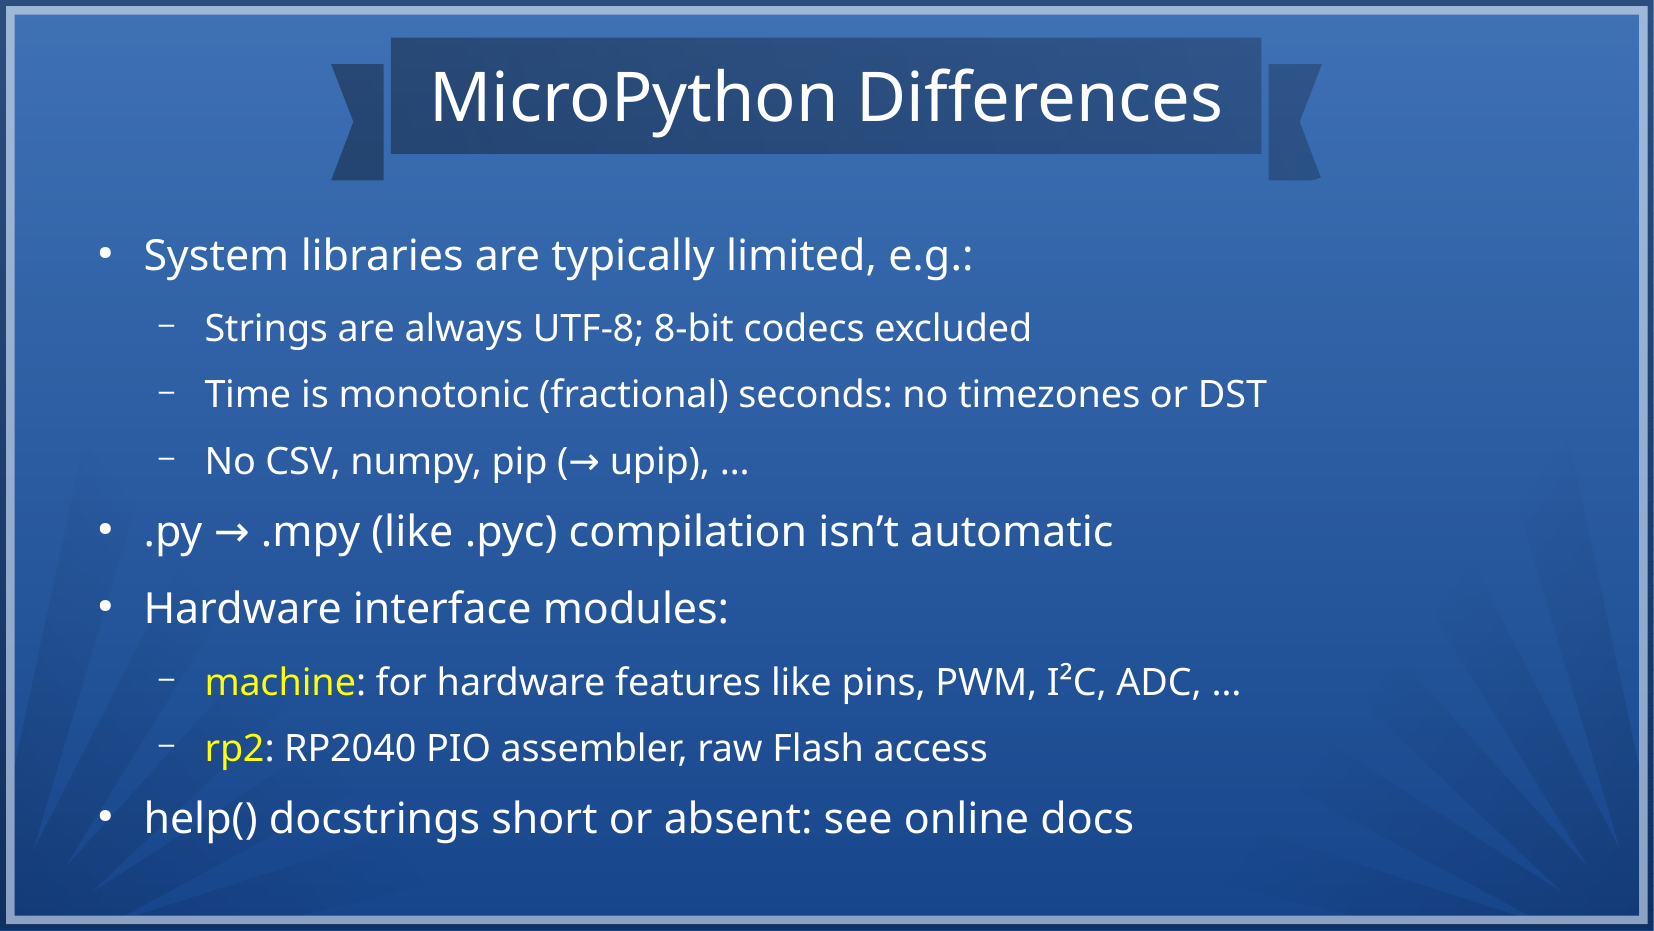

# MicroPython Differences
System libraries are typically limited, e.g.:
Strings are always UTF-8; 8-bit codecs excluded
Time is monotonic (fractional) seconds: no timezones or DST
No CSV, numpy, pip (→ upip), …
.py → .mpy (like .pyc) compilation isn’t automatic
Hardware interface modules:
machine: for hardware features like pins, PWM, I²C, ADC, …
rp2: RP2040 PIO assembler, raw Flash access
help() docstrings short or absent: see online docs